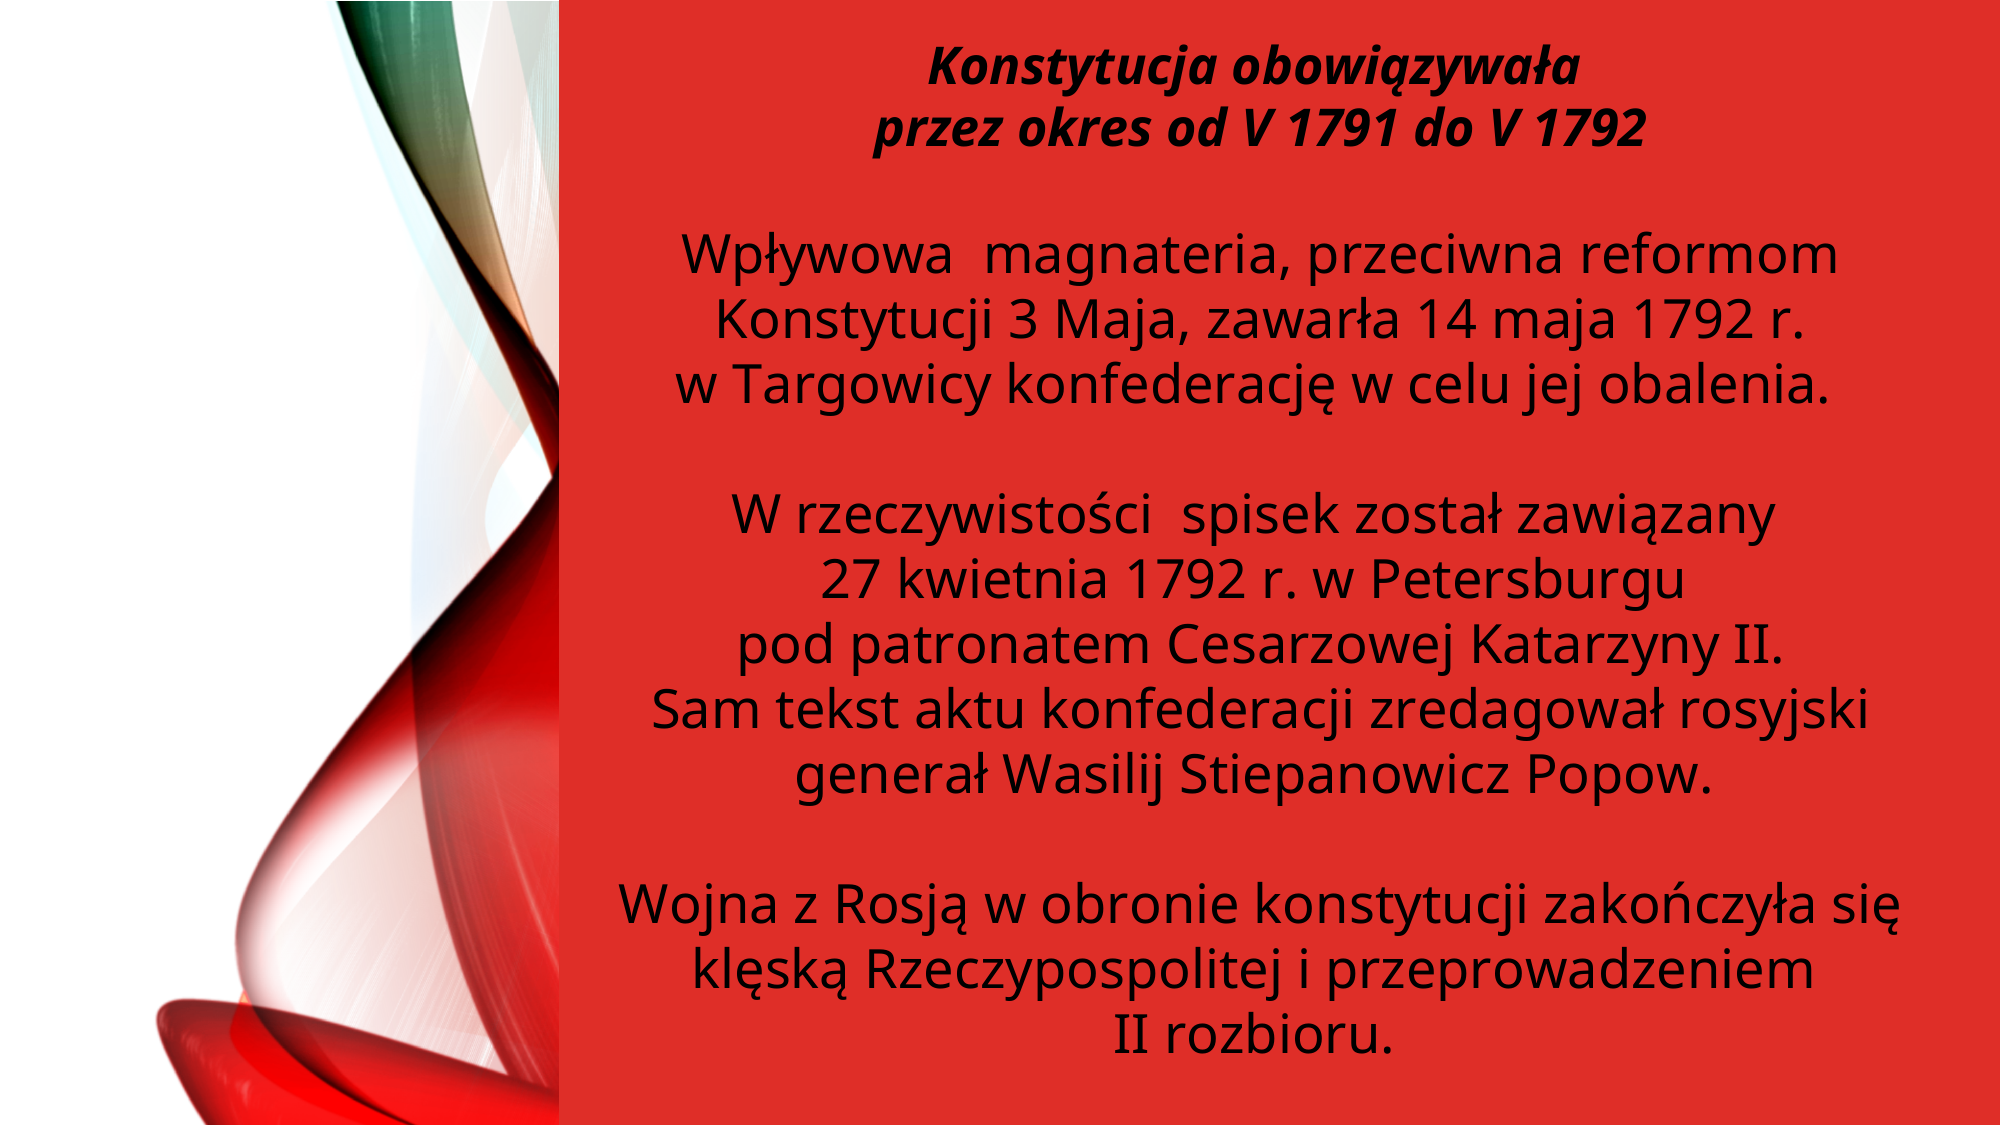

Konstytucja obowiązywała
przez okres od V 1791 do V 1792
Wpływowa magnateria, przeciwna reformom Konstytucji 3 Maja, zawarła 14 maja 1792 r.
w Targowicy konfederację w celu jej obalenia.
W rzeczywistości spisek został zawiązany
27 kwietnia 1792 r. w Petersburgu
pod patronatem Cesarzowej Katarzyny II.
Sam tekst aktu konfederacji zredagował rosyjski generał Wasilij Stiepanowicz Popow.
Wojna z Rosją w obronie konstytucji zakończyła się klęską Rzeczypospolitej i przeprowadzeniem
II rozbioru.